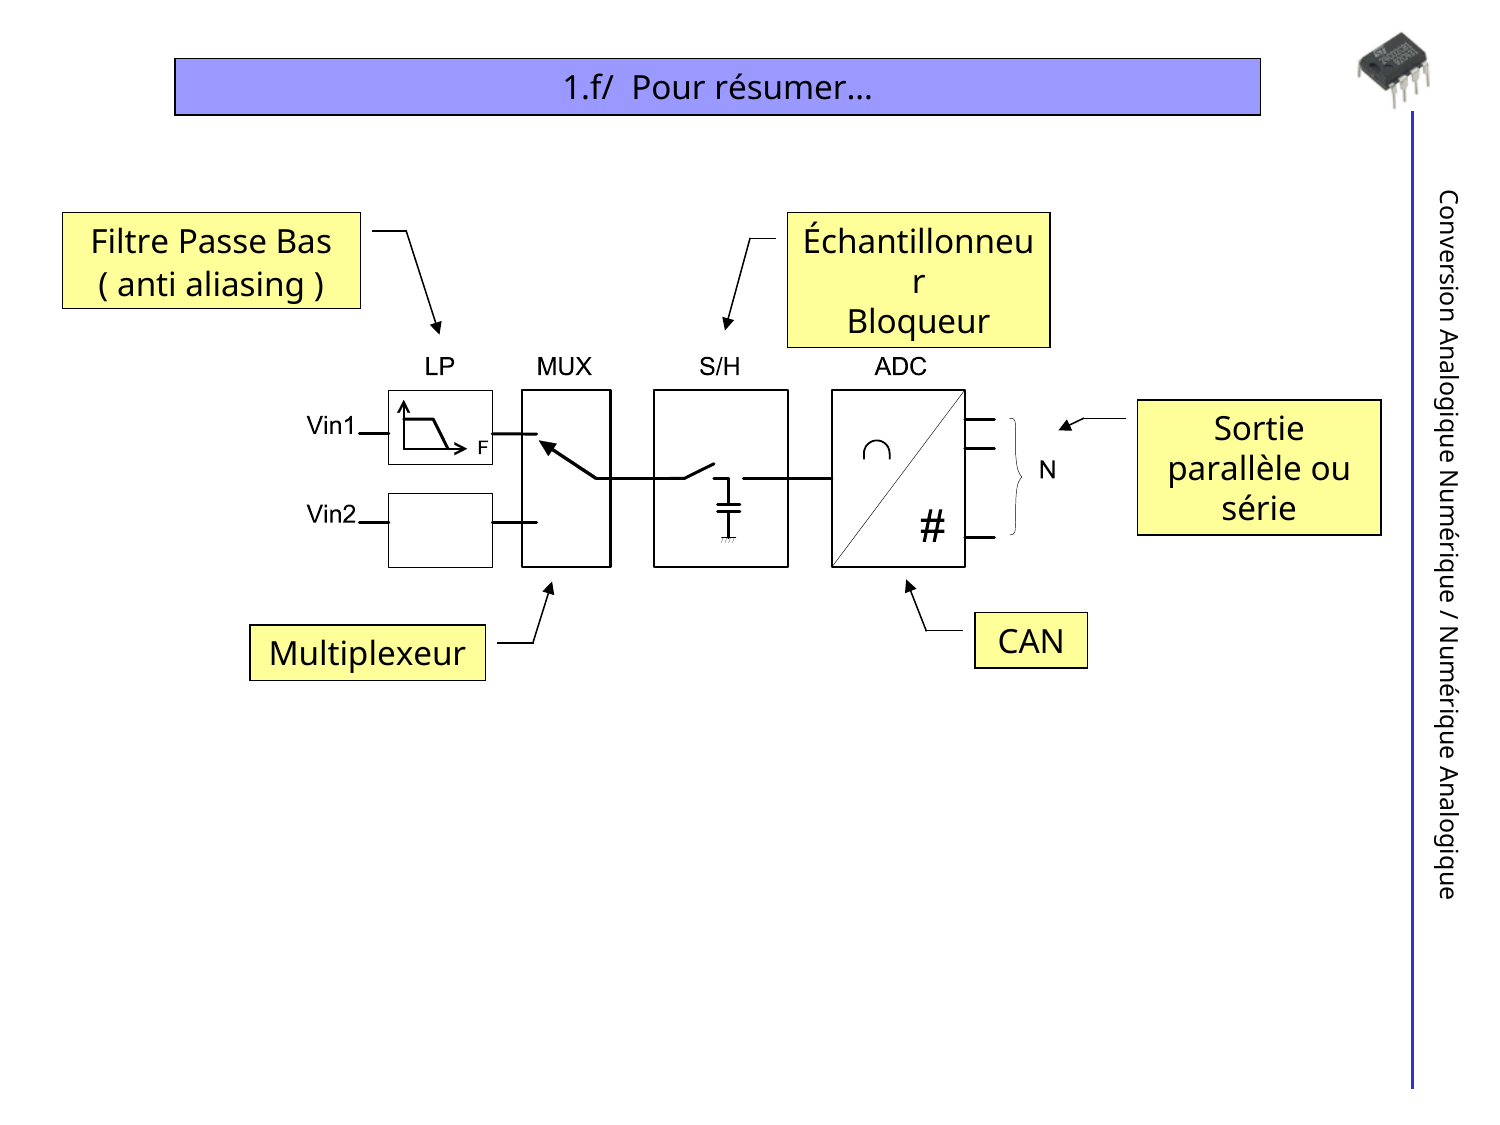

# 1.f/ Pour résumer…
Conversion Analogique Numérique / Numérique Analogique
Filtre Passe Bas
( anti aliasing )
Échantillonneur
Bloqueur
Sortie parallèle ou série
CAN
Multiplexeur